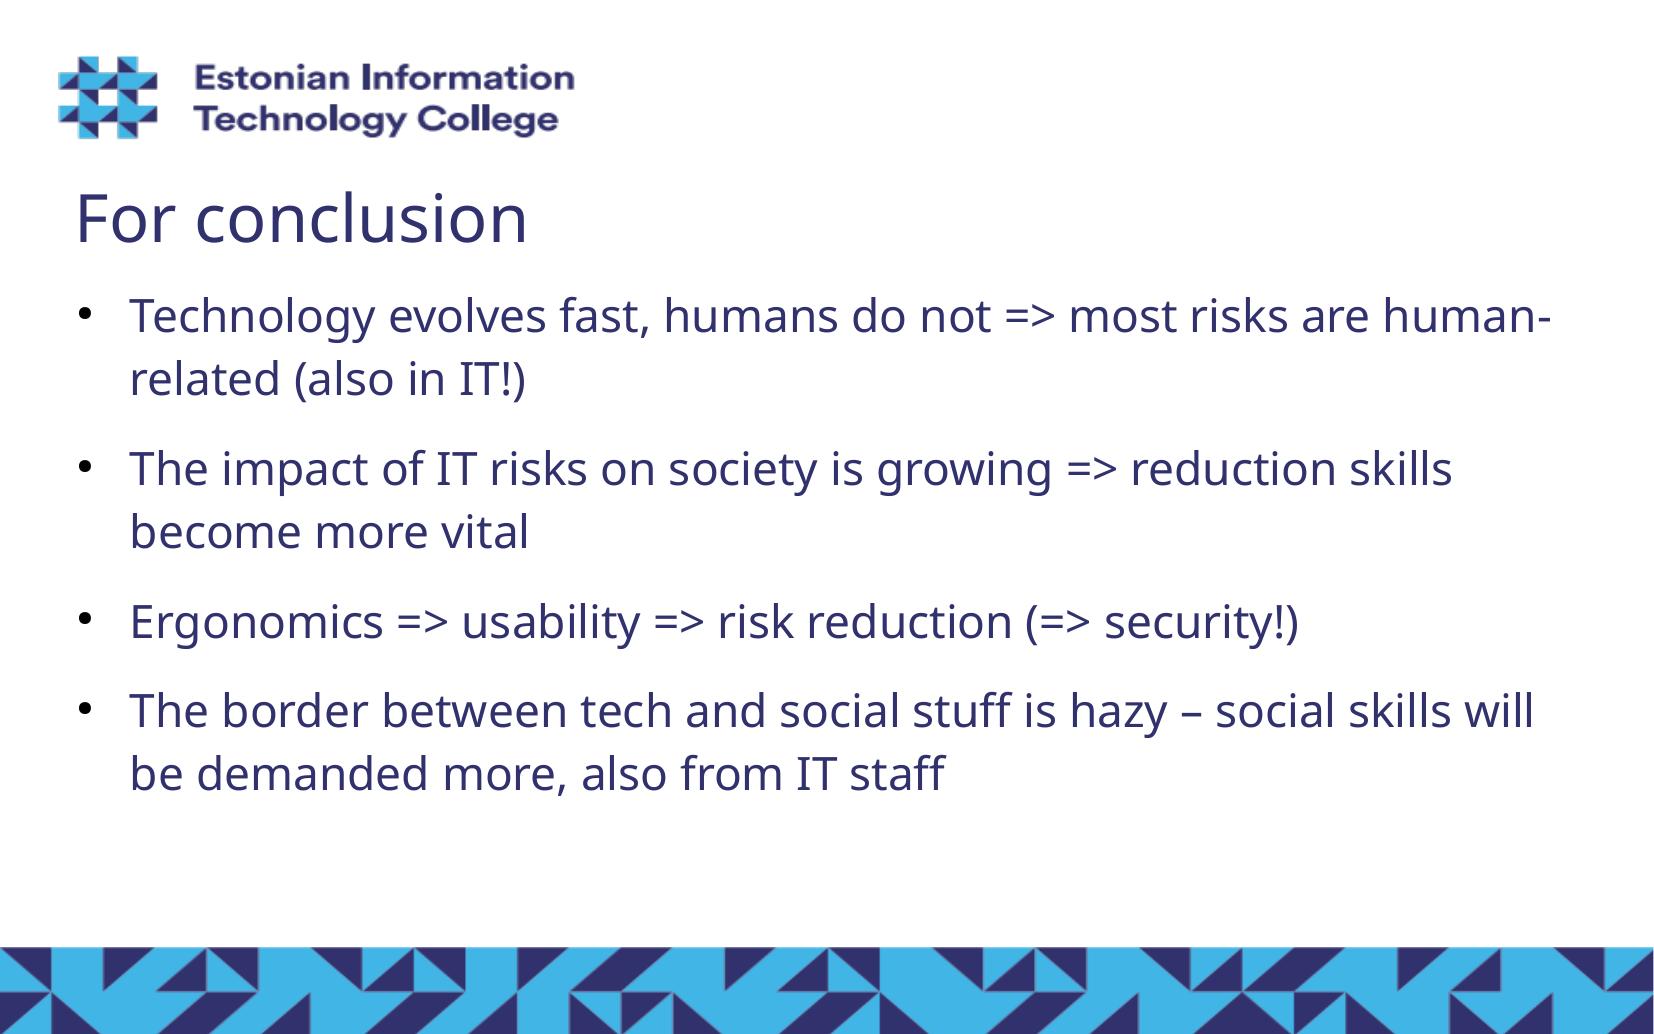

# For conclusion
Technology evolves fast, humans do not => most risks are human-related (also in IT!)
The impact of IT risks on society is growing => reduction skills become more vital
Ergonomics => usability => risk reduction (=> security!)
The border between tech and social stuff is hazy – social skills will be demanded more, also from IT staff